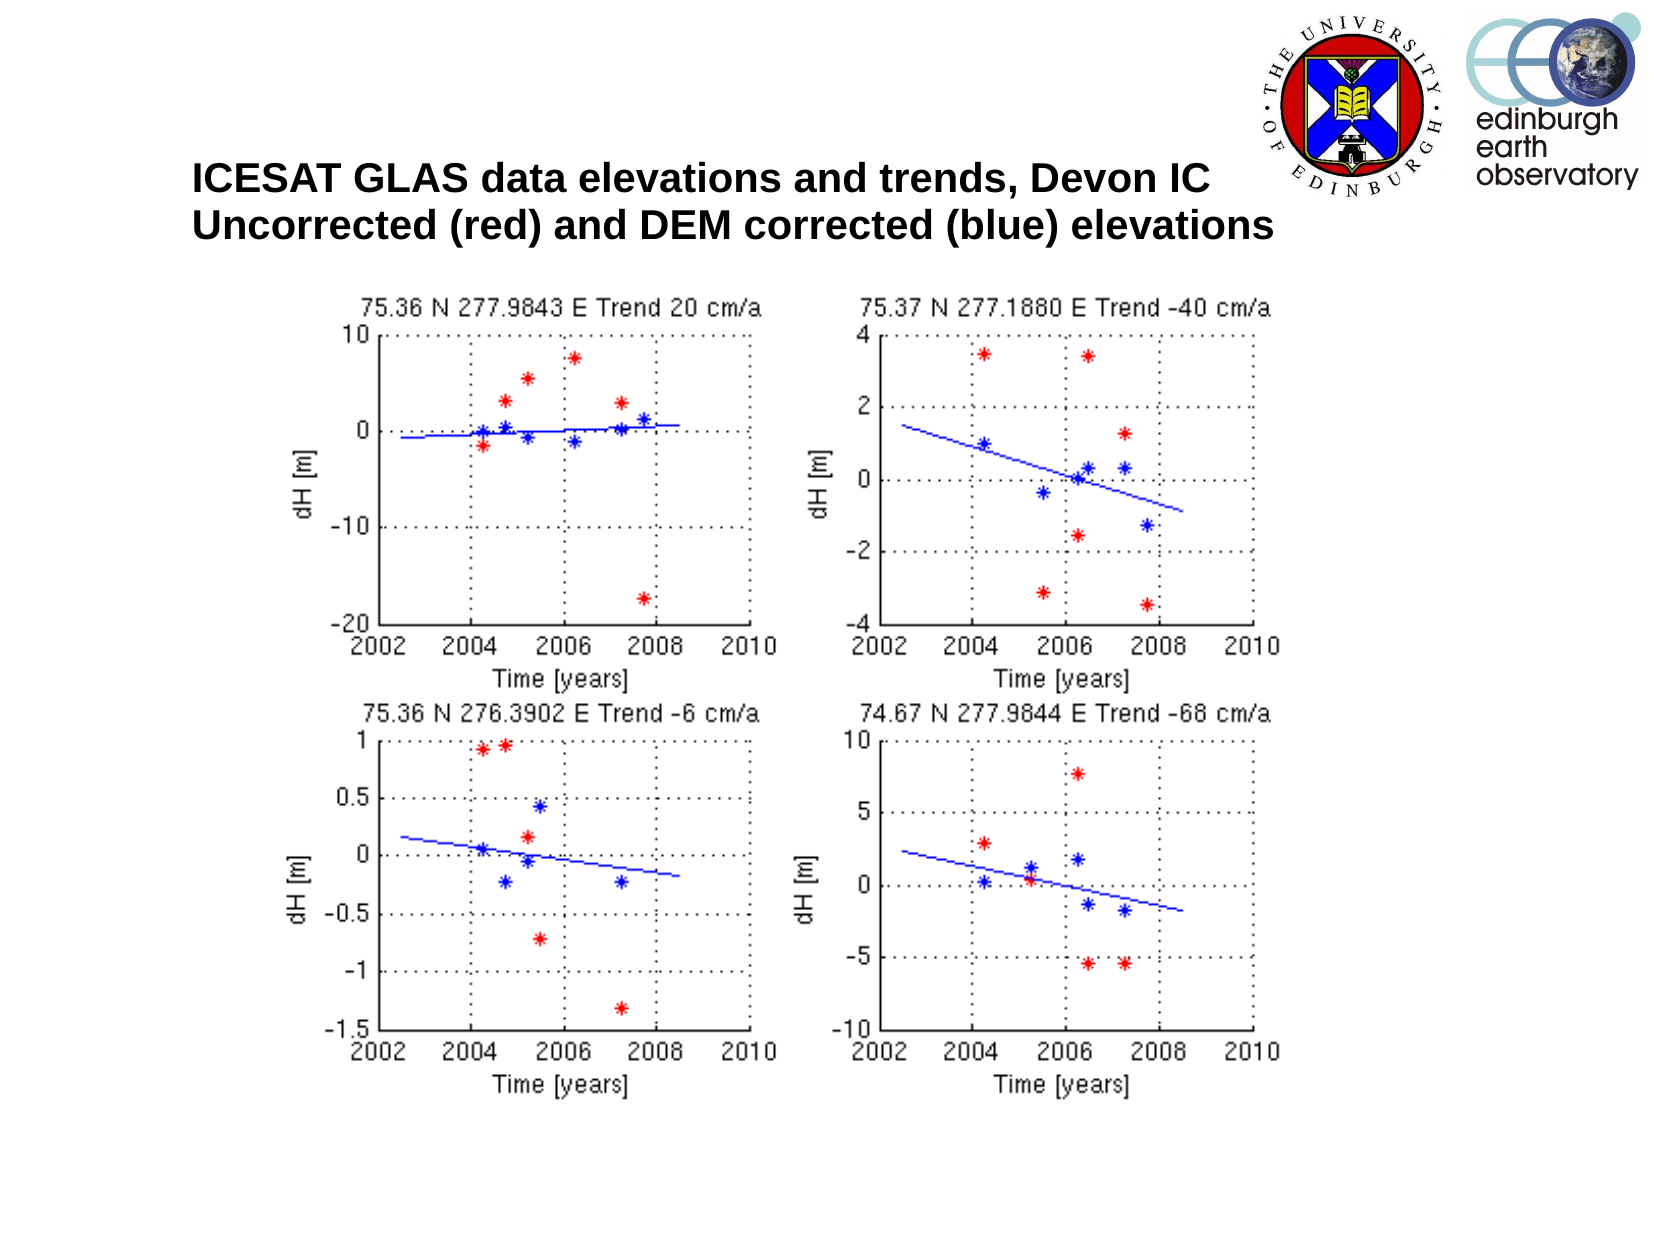

ICESAT GLAS data elevations and trends, Devon IC
Uncorrected (red) and DEM corrected (blue) elevations